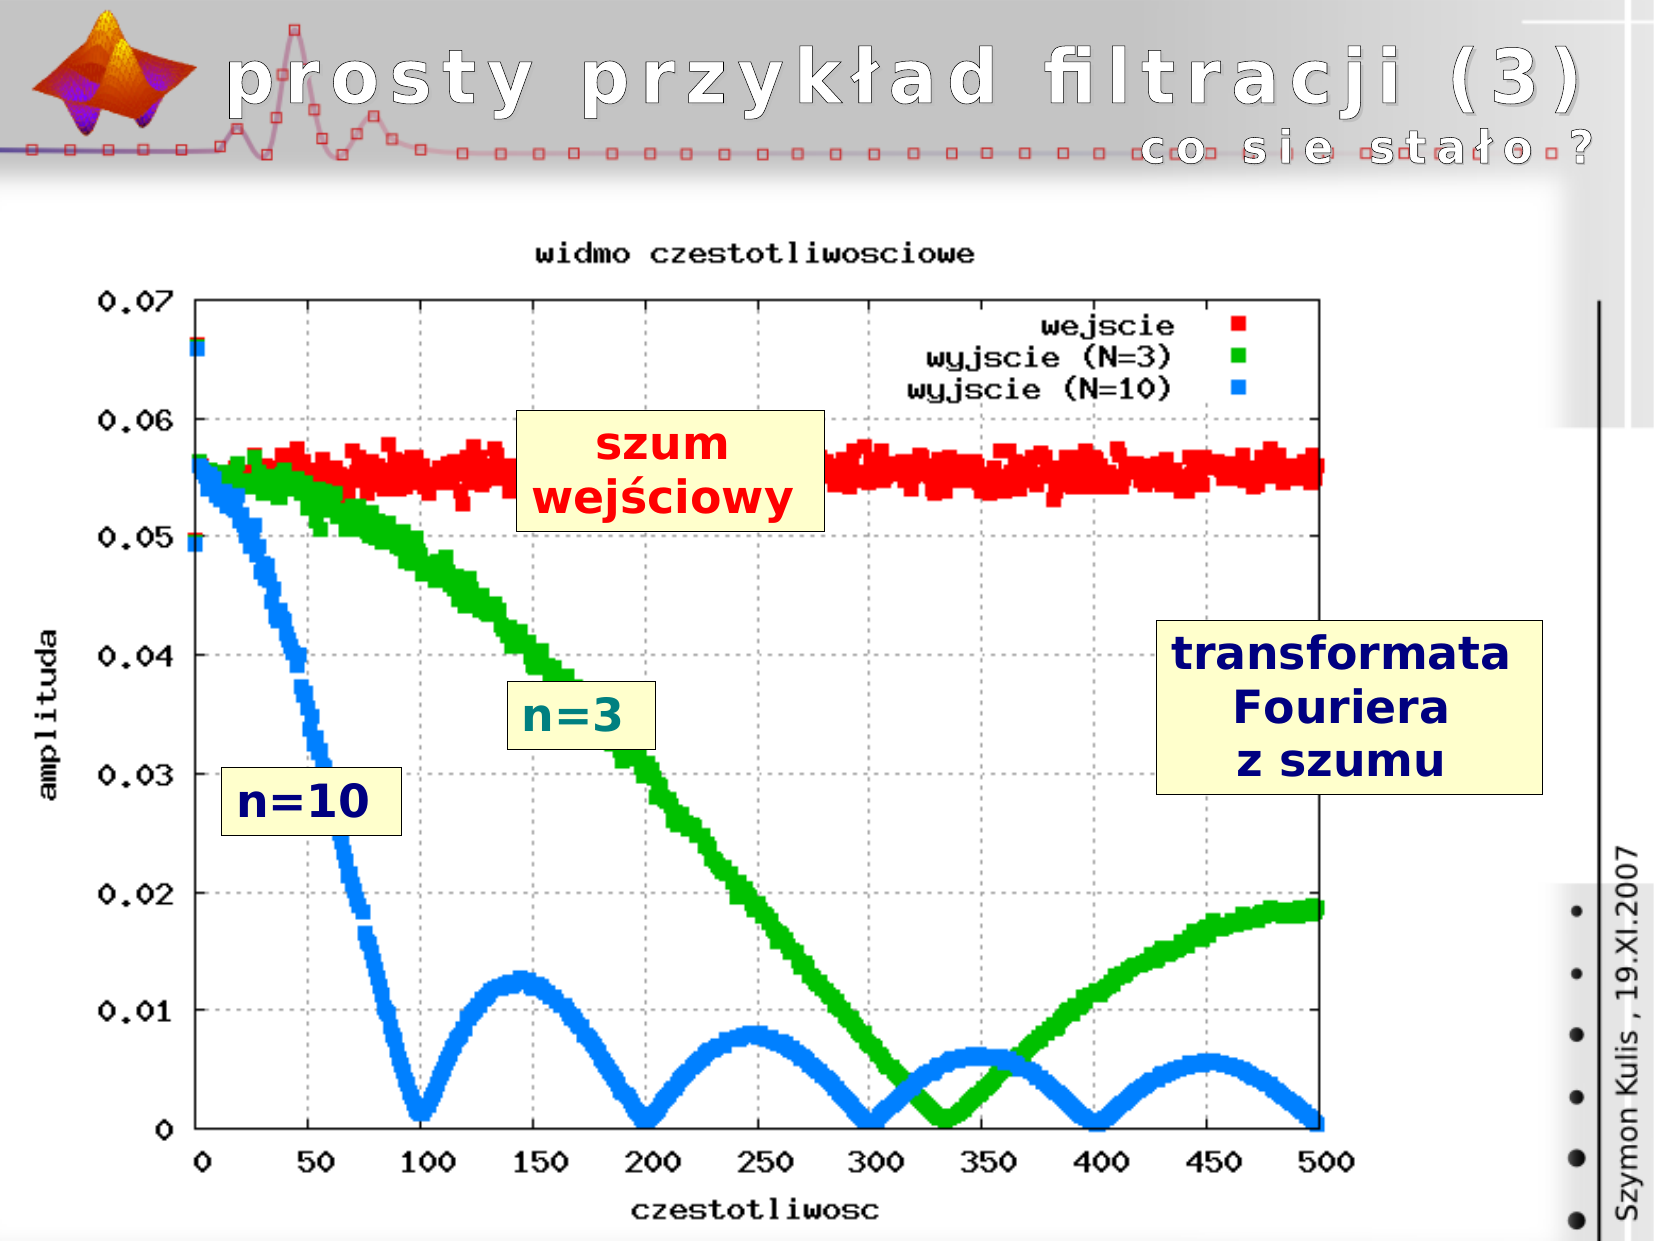

# prosty przykład filtracji (3) co sie stało ?
szum
wejściowy
transformata
Fouriera
z szumu
n=3
n=10